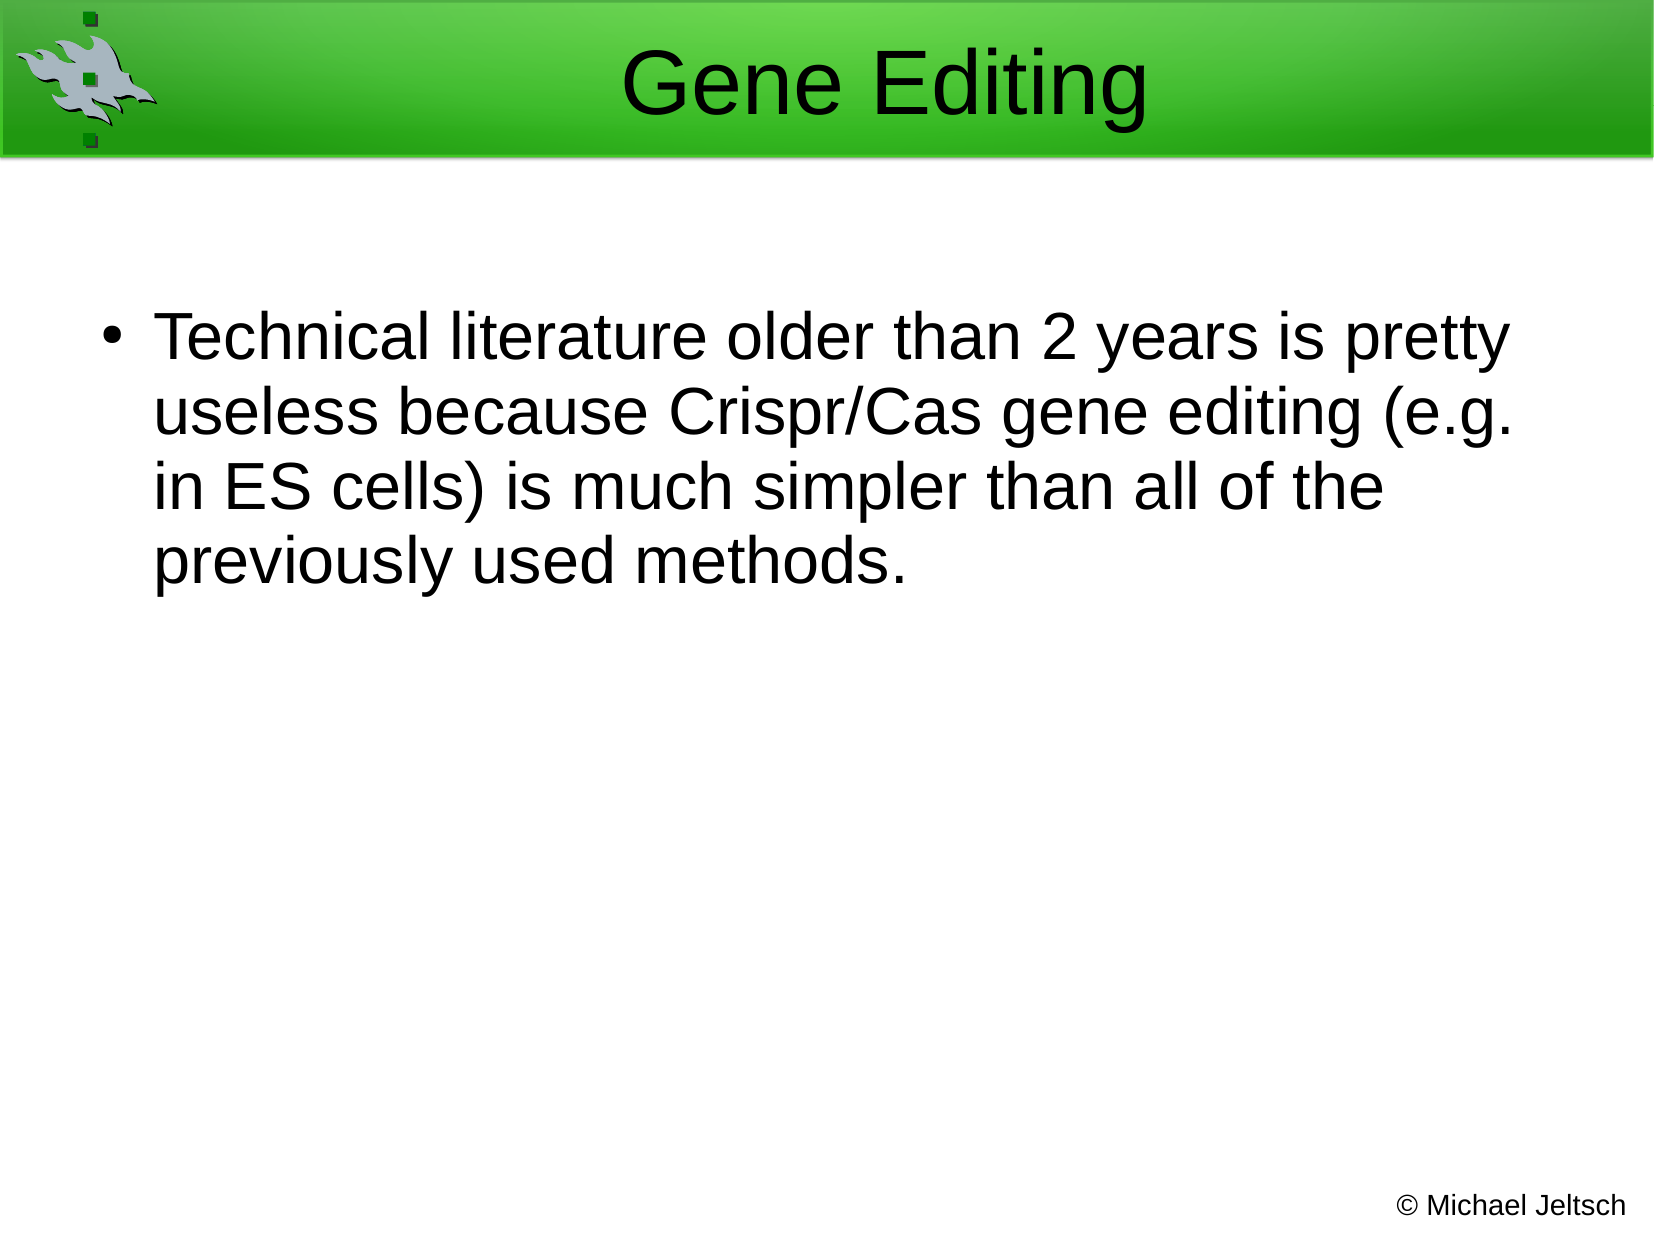

# Gene Editing
Technical literature older than 2 years is pretty useless because Crispr/Cas gene editing (e.g. in ES cells) is much simpler than all of the previously used methods.